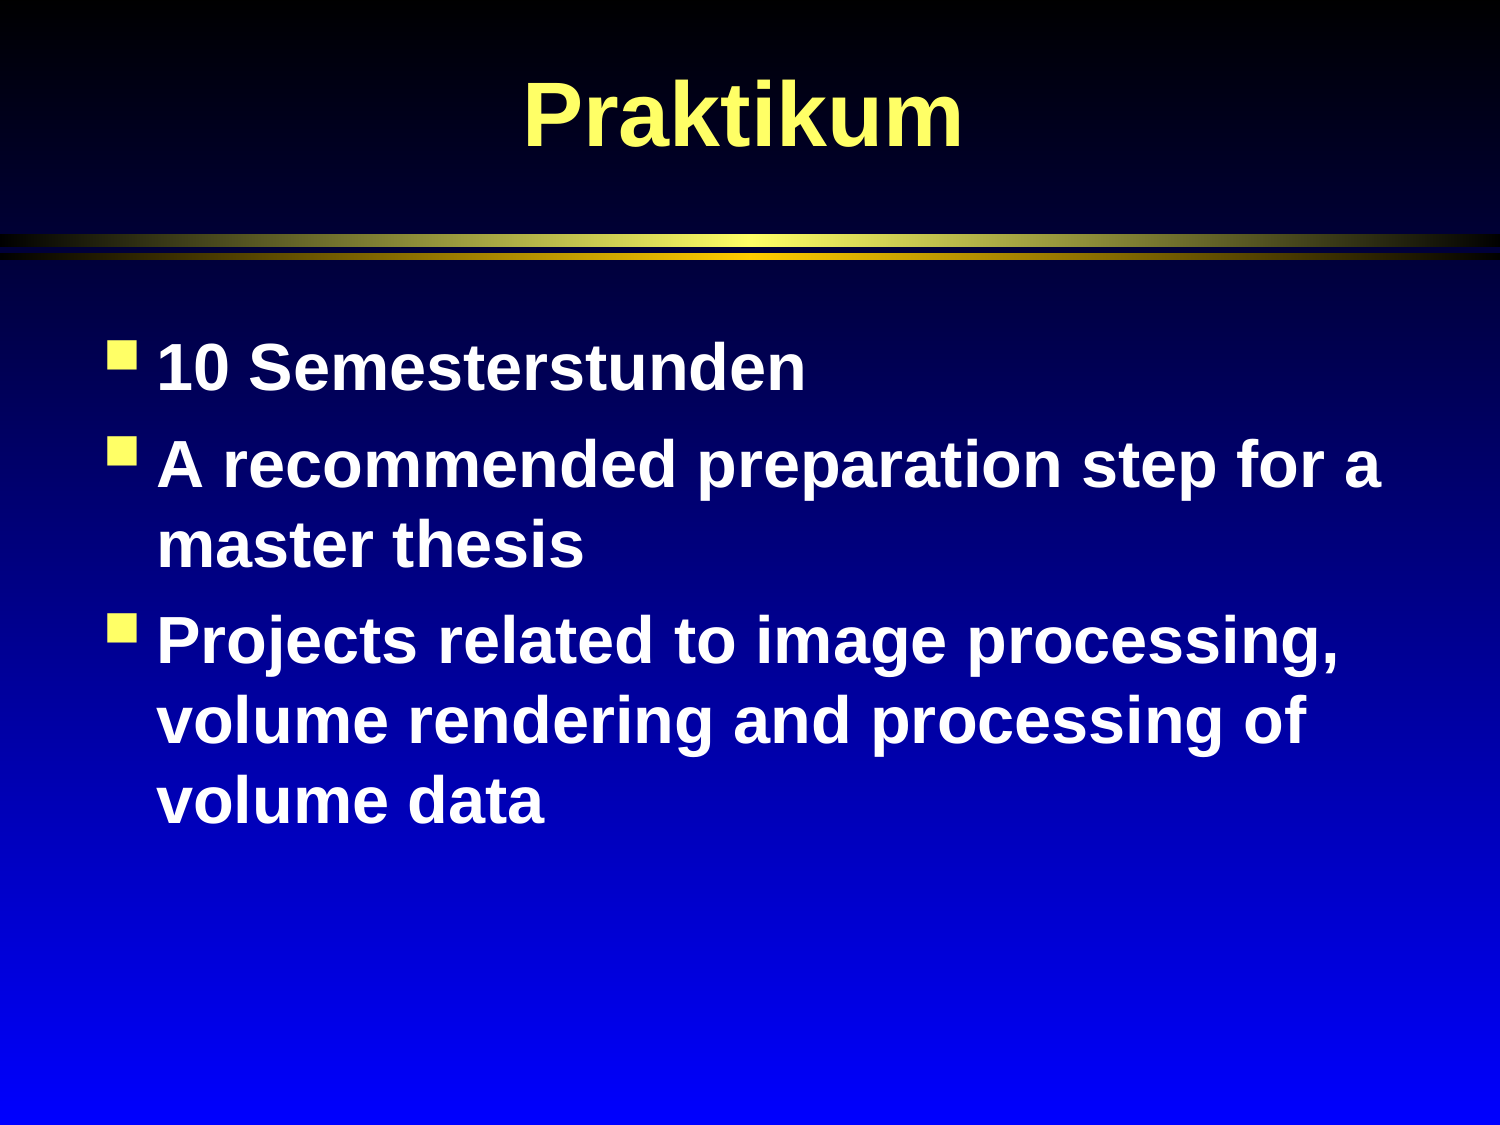

# Praktikum
10 Semesterstunden
A recommended preparation step for a master thesis
Projects related to image processing, volume rendering and processing of volume data